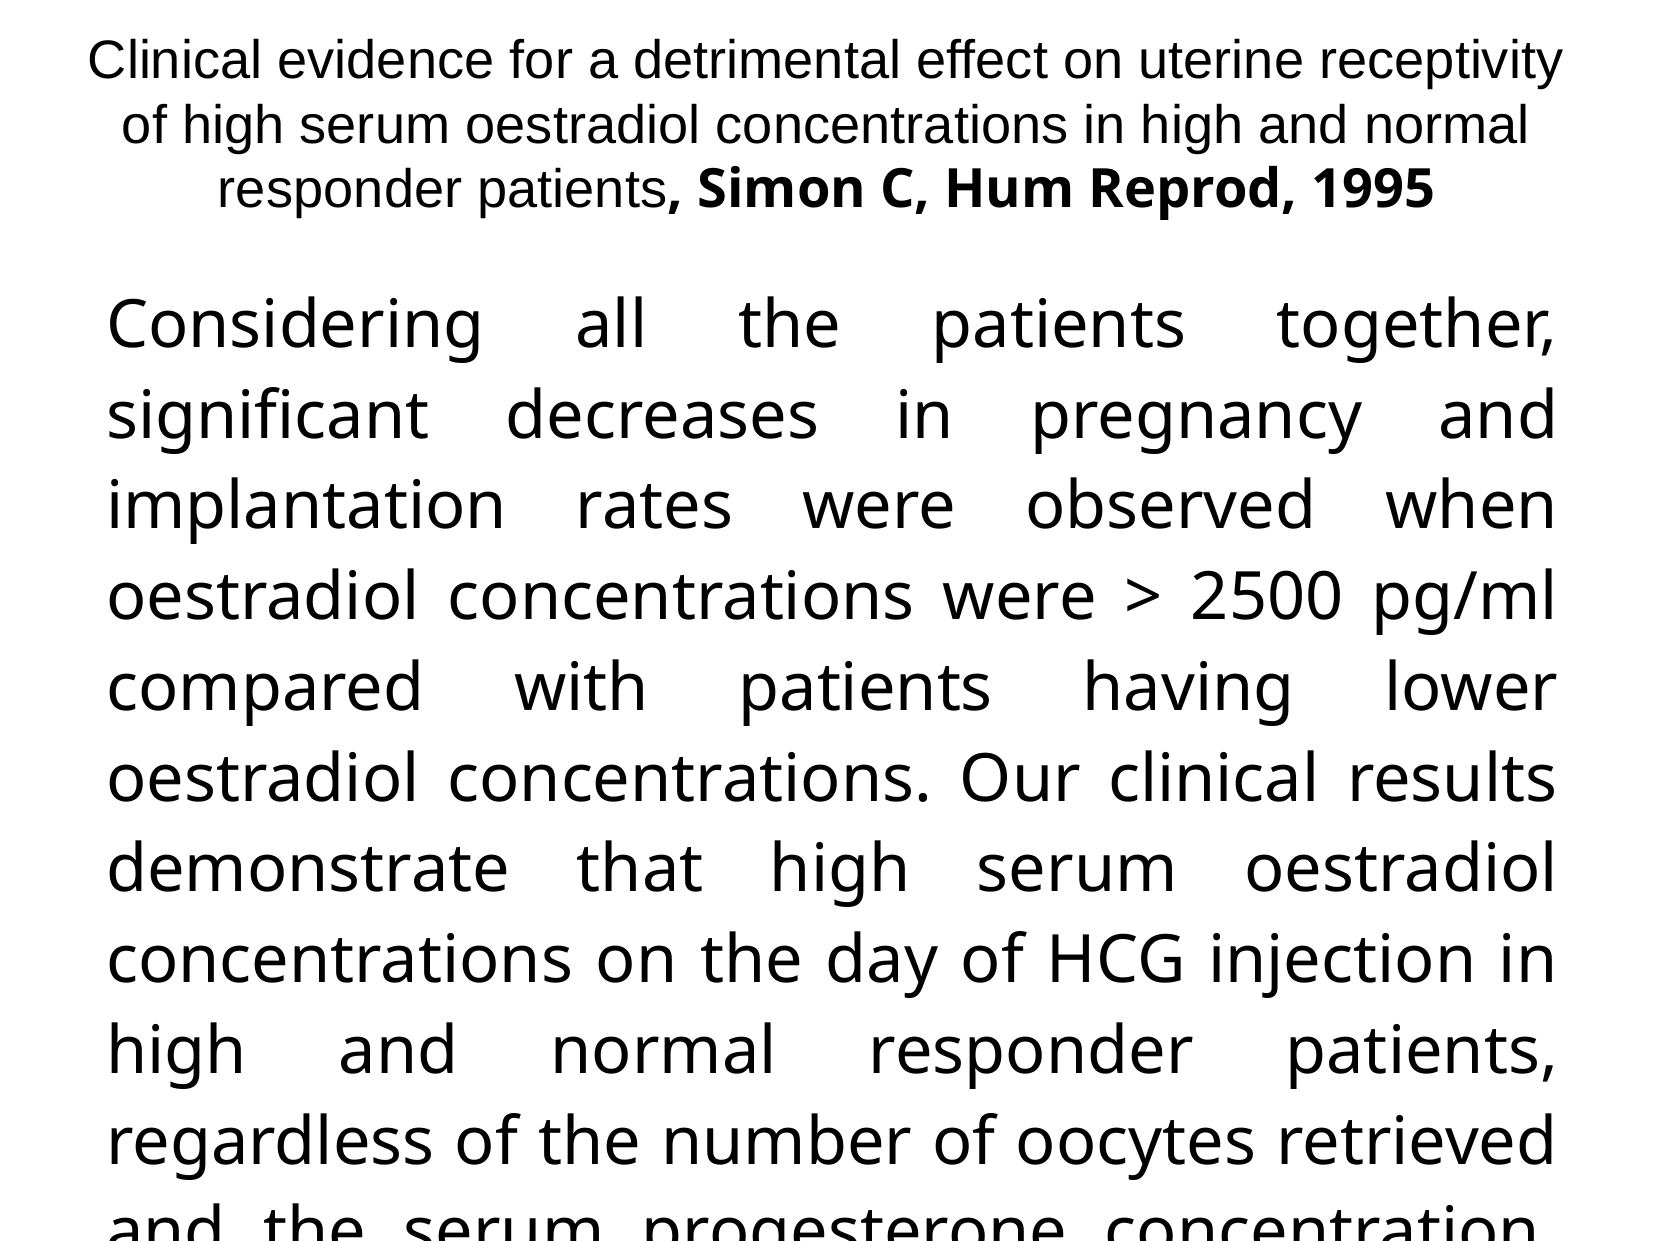

# Clinical evidence for a detrimental effect on uterine receptivity of high serum oestradiol concentrations in high and normal responder patients, Simon C, Hum Reprod, 1995
Considering all the patients together, significant decreases in pregnancy and implantation rates were observed when oestradiol concentrations were > 2500 pg/ml compared with patients having lower oestradiol concentrations. Our clinical results demonstrate that high serum oestradiol concentrations on the day of HCG injection in high and normal responder patients, regardless of the number of oocytes retrieved and the serum progesterone concentration, are detrimental to uterine receptivity without affecting embryo quality.